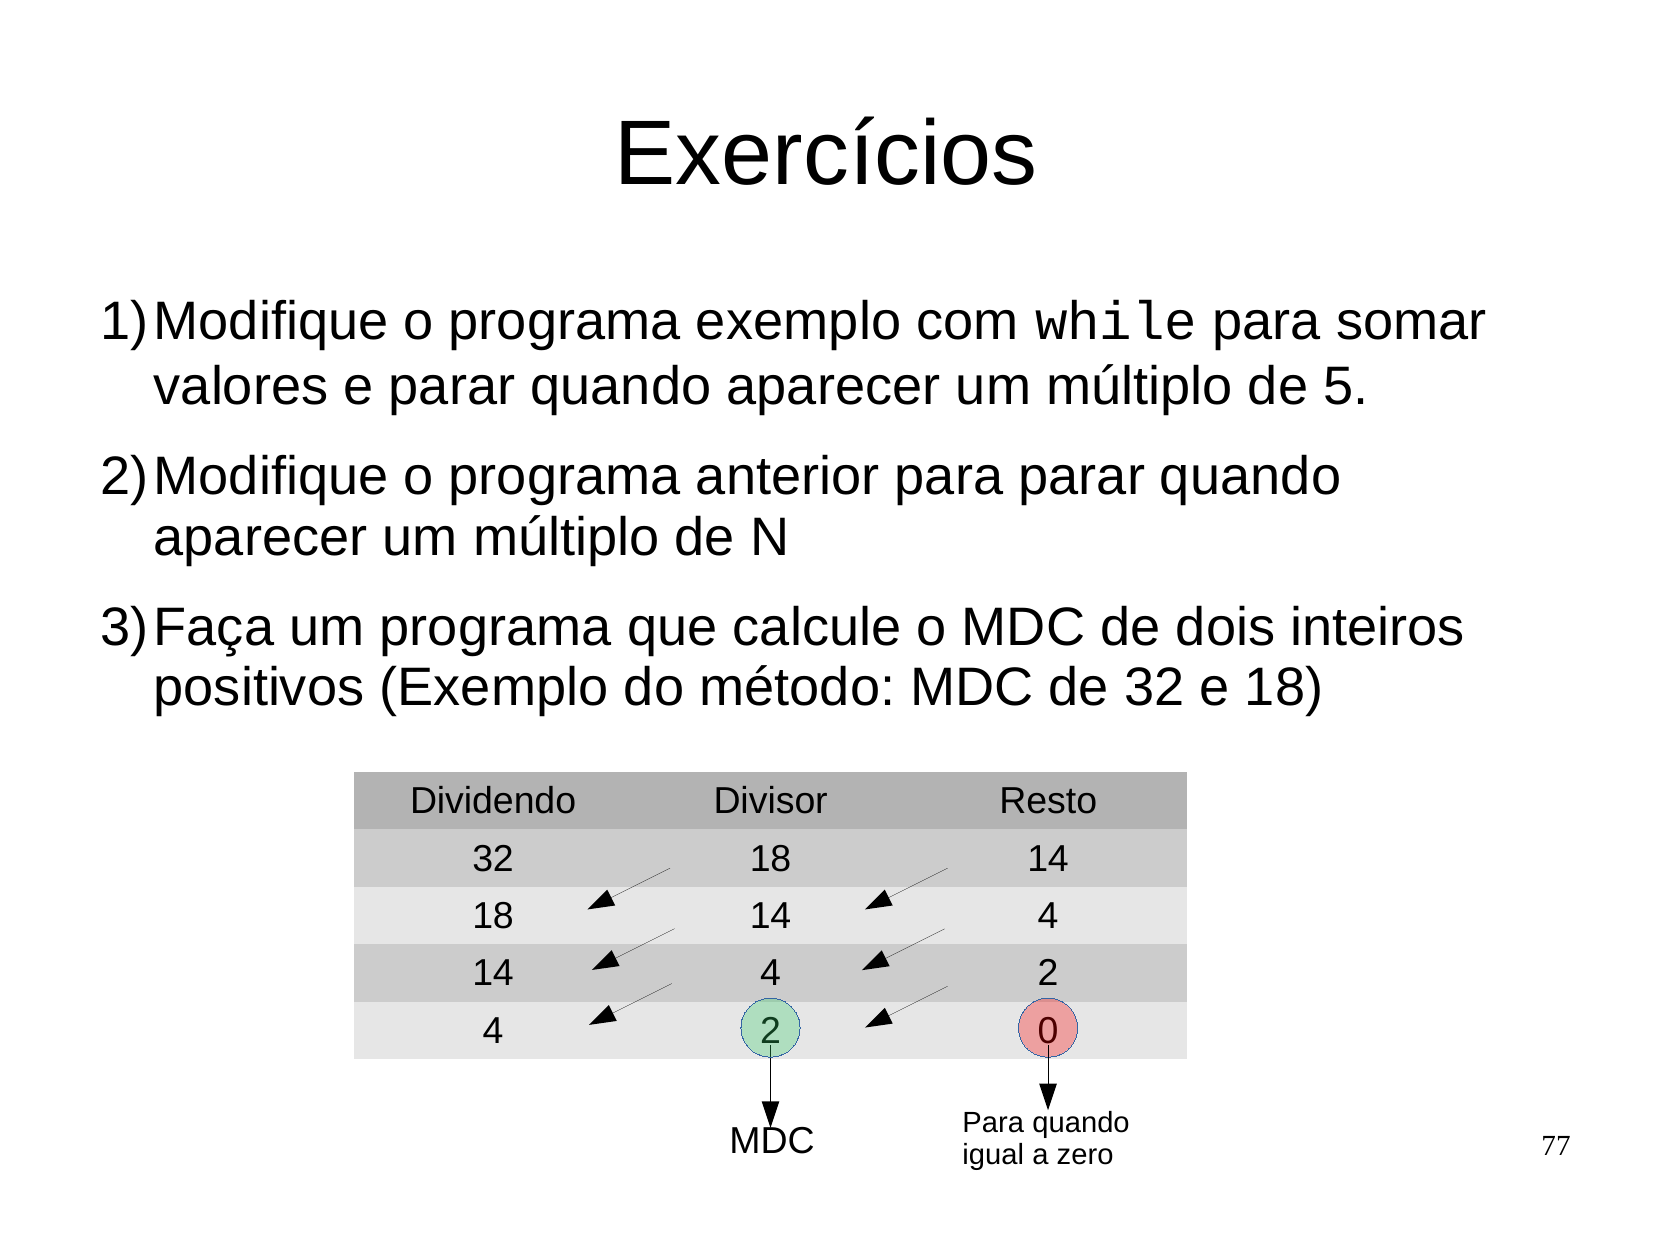

# Exercícios
Modifique o programa exemplo com while para somar valores e parar quando aparecer um múltiplo de 5.
Modifique o programa anterior para parar quando aparecer um múltiplo de N
Faça um programa que calcule o MDC de dois inteiros positivos (Exemplo do método: MDC de 32 e 18)
| Dividendo | Divisor | Resto |
| --- | --- | --- |
| 32 | 18 | 14 |
| 18 | 14 | 4 |
| 14 | 4 | 2 |
| 4 | 2 | 0 |
Para quando igual a zero
MDC
77